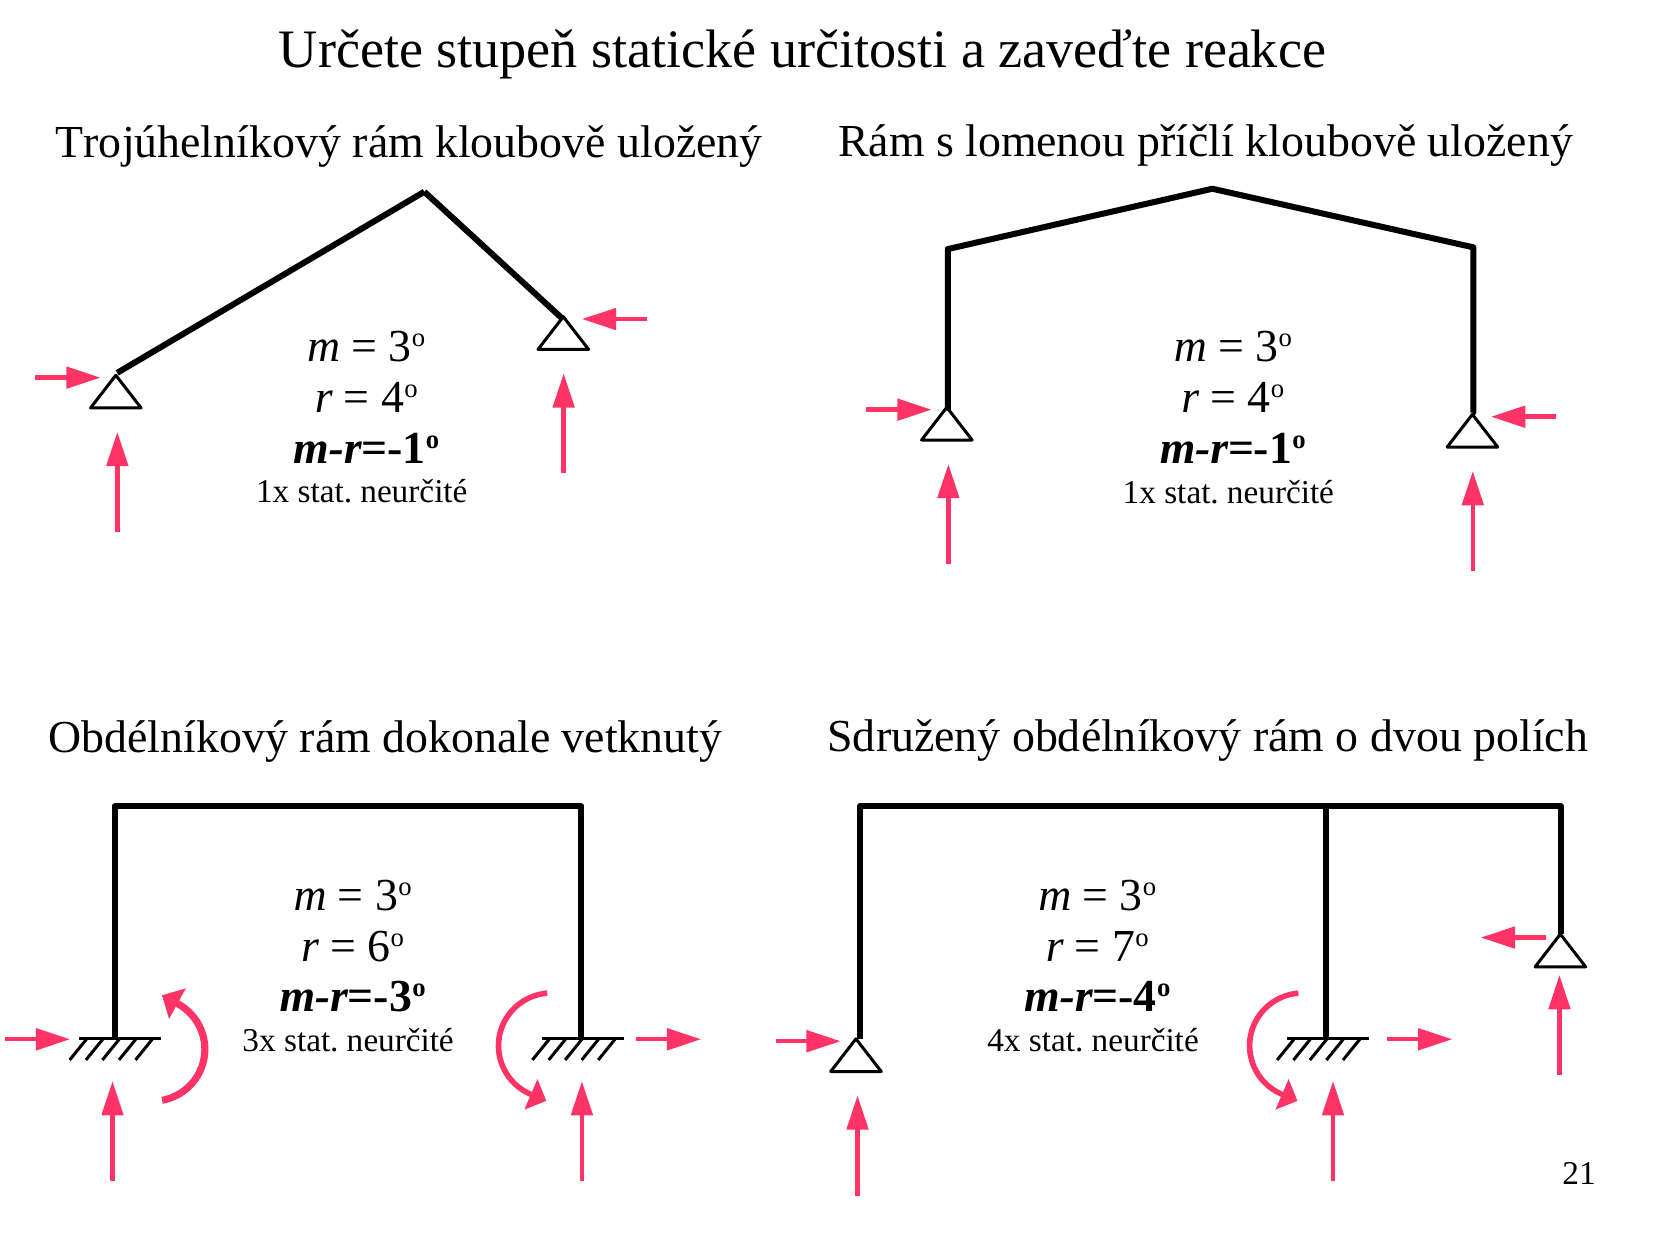

# Určete stupeň statické určitosti a zaveďte reakce
Rám s lomenou příčlí kloubově uložený
Trojúhelníkový rám kloubově uložený
m = 3o
r = 4o
m-r=-1o
1x stat. neurčité
m = 3o
r = 4o
m-r=-1o
1x stat. neurčité
Sdružený obdélníkový rám o dvou polích
Obdélníkový rám dokonale vetknutý
m = 3o
r = 6o
m-r=-3o
3x stat. neurčité
m = 3o
r = 7o
m-r=-4o
4x stat. neurčité
21